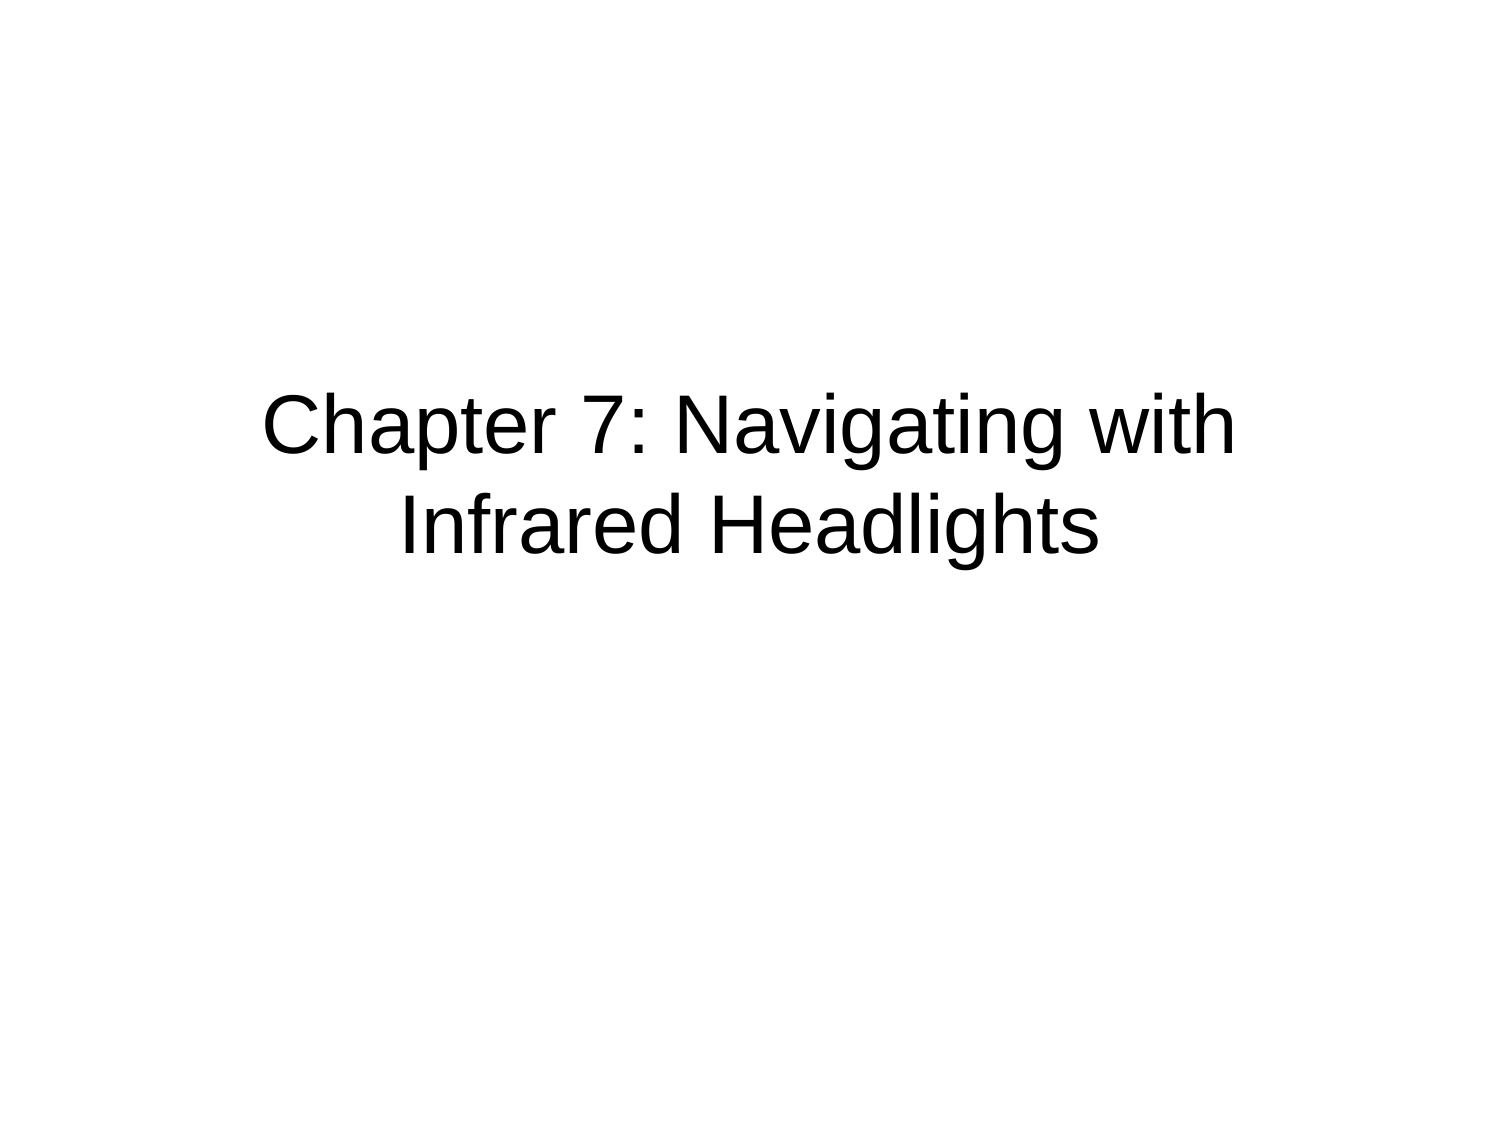

# Chapter 7: Navigating with Infrared Headlights